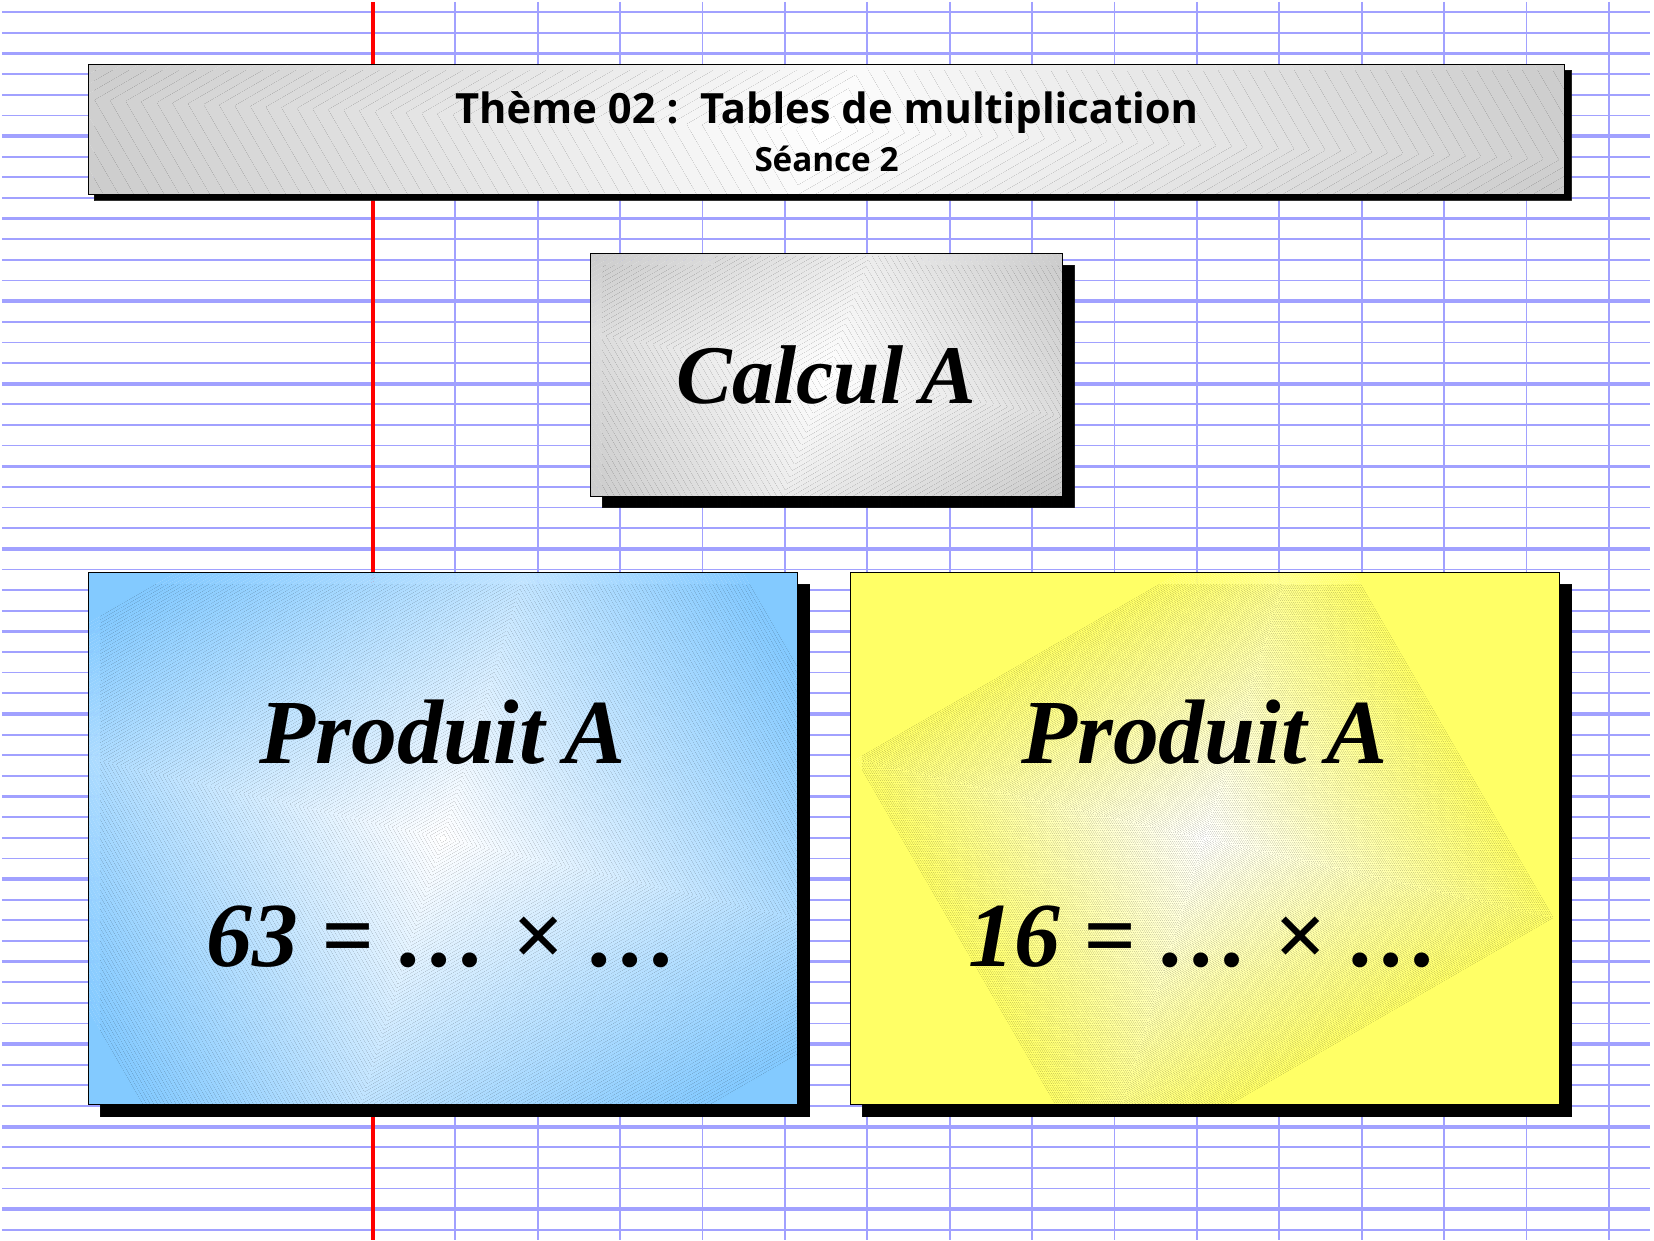

Thème 02 : Tables de multiplication
Séance 2
Calcul A
9
0
1
2
3
4
5
6
7
8
Produit A
63 = … × …
Produit A
16 = … × …